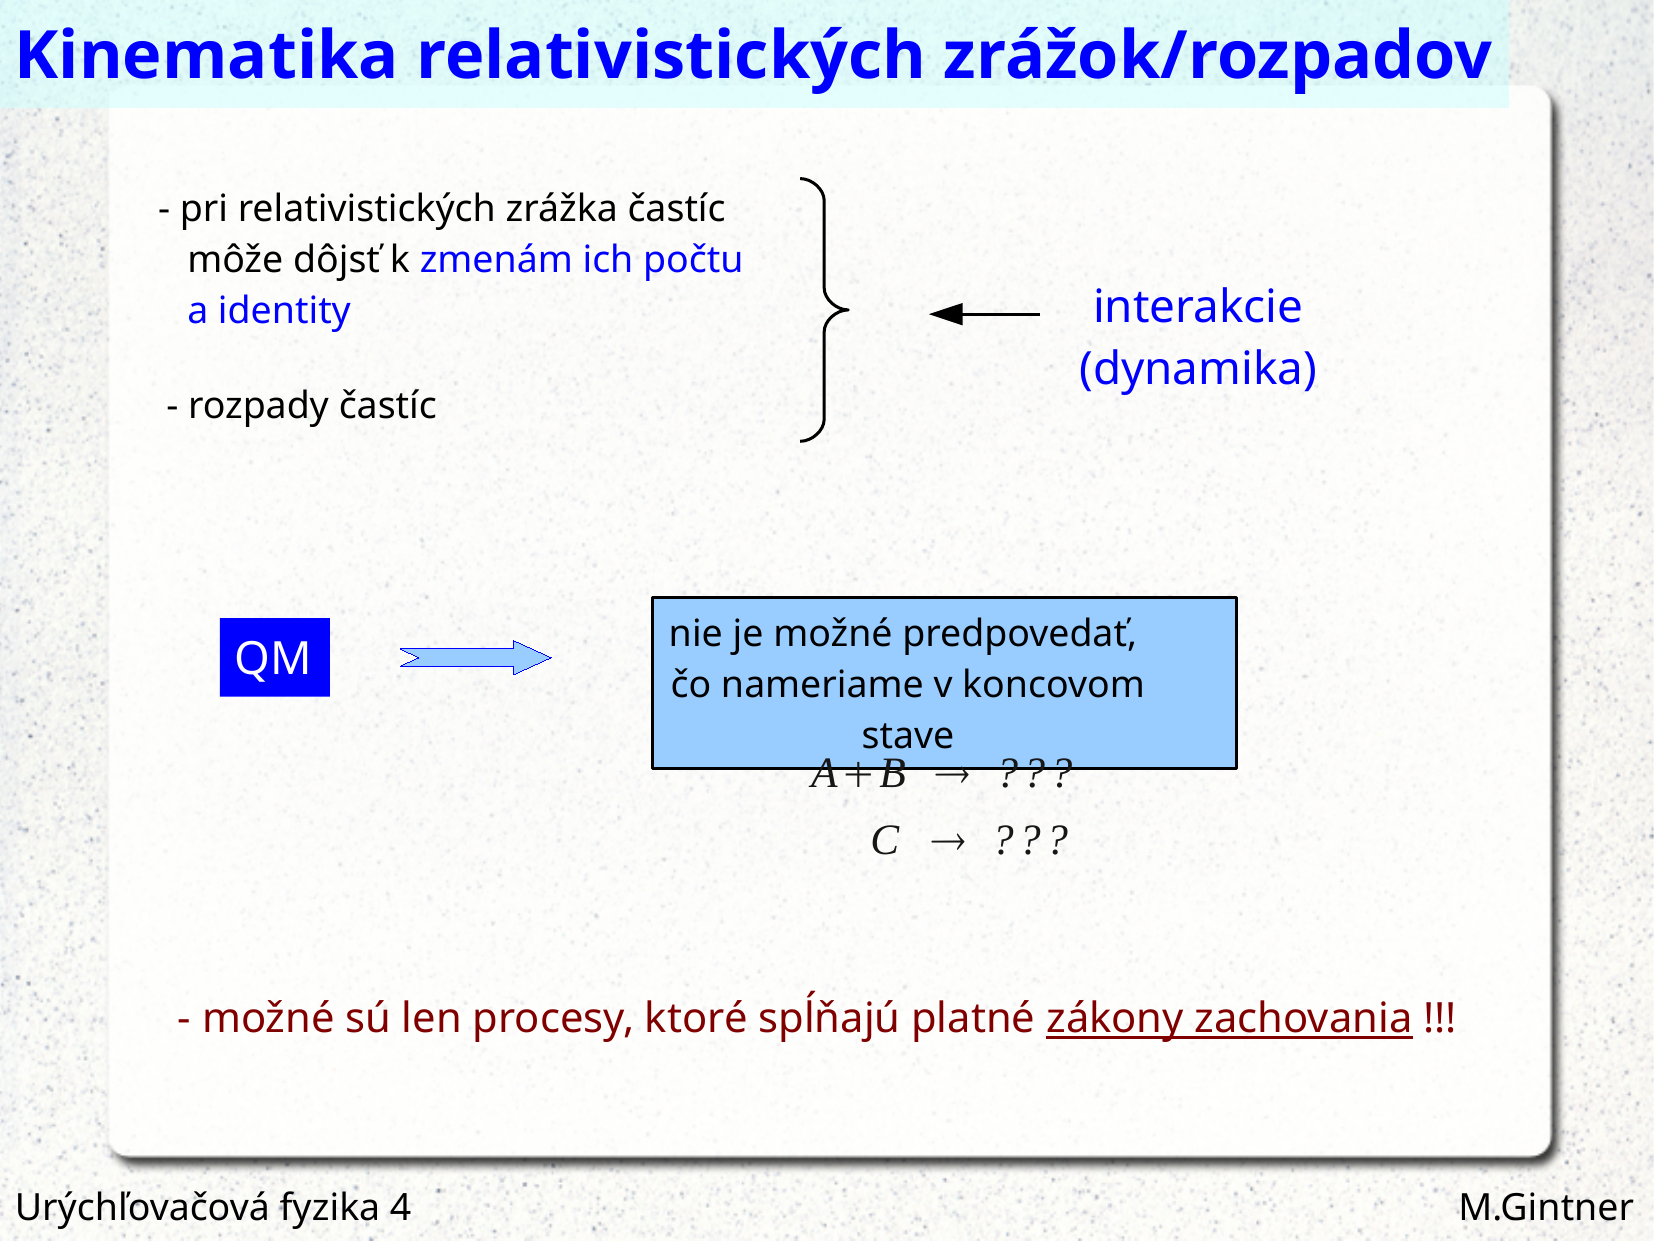

Kinematika relativistických zrážok/rozpadov
- pri relativistických zrážka častíc
 môže dôjsť k zmenám ich počtu
 a identity
interakcie
(dynamika)
- rozpady častíc
nie je možné predpovedať,
čo nameriame v koncovom stave
QM
- možné sú len procesy, ktoré spĺňajú platné zákony zachovania !!!
Urýchľovačová fyzika 4
M.Gintner